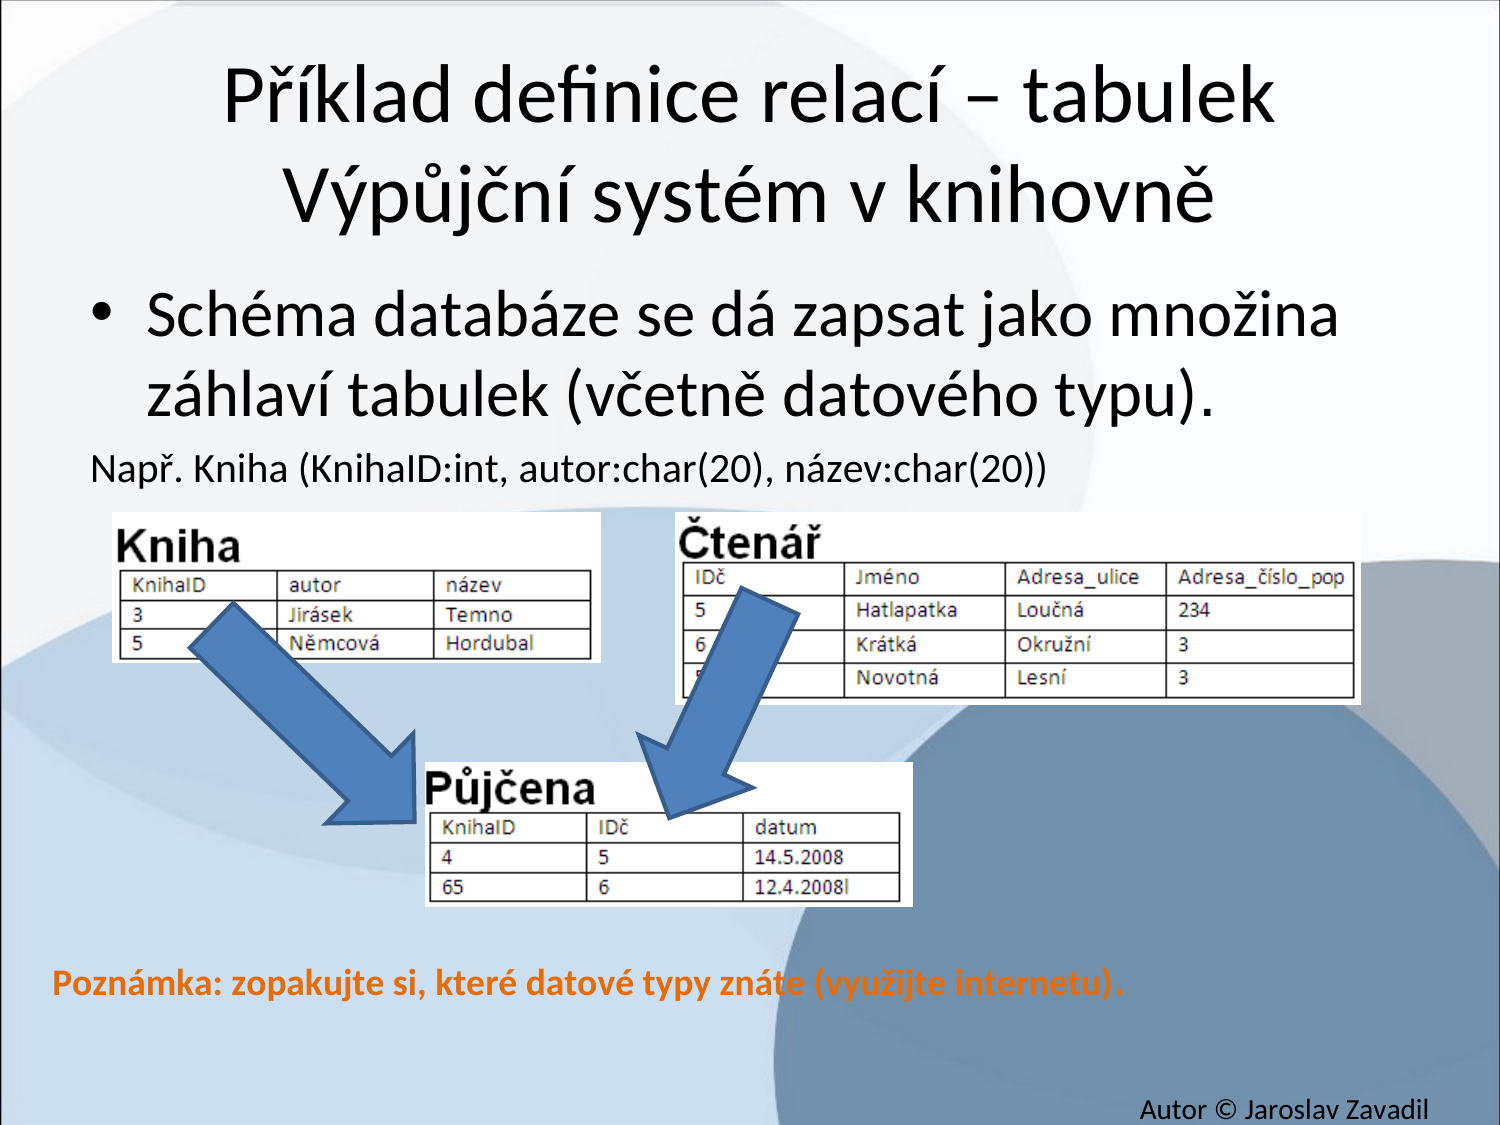

# Příklad definice relací – tabulek Výpůjční systém v knihovně
Schéma databáze se dá zapsat jako množina záhlaví tabulek (včetně datového typu).
Např. Kniha (KnihaID:int, autor:char(20), název:char(20))
Poznámka: zopakujte si, které datové typy znáte (využijte internetu).
Autor © Jaroslav Zavadil